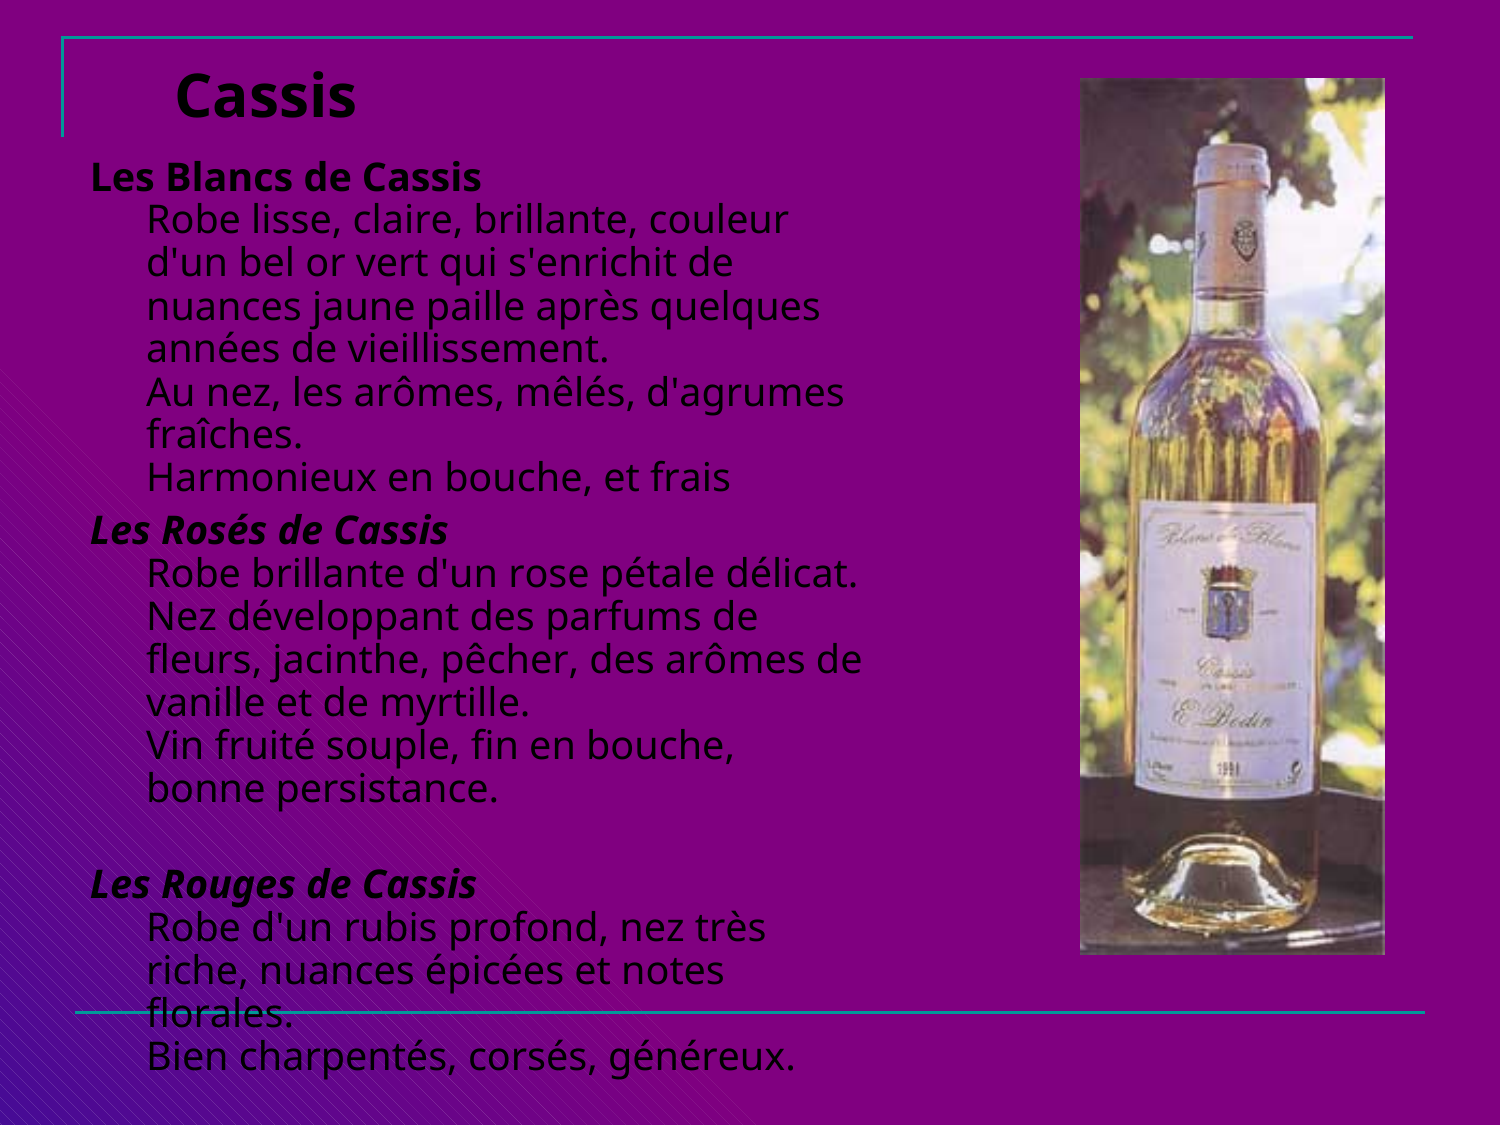

# Cassis
Les Blancs de Cassis
Robe lisse, claire, brillante, couleur d'un bel or vert qui s'enrichit de nuances jaune paille après quelques années de vieillissement.
Au nez, les arômes, mêlés, d'agrumes fraîches.
Harmonieux en bouche, et frais
Les Rosés de Cassis
Robe brillante d'un rose pétale délicat.
Nez développant des parfums de fleurs, jacinthe, pêcher, des arômes de vanille et de myrtille.
Vin fruité souple, fin en bouche, bonne persistance.
Les Rouges de Cassis
Robe d'un rubis profond, nez très riche, nuances épicées et notes florales.
Bien charpentés, corsés, généreux.